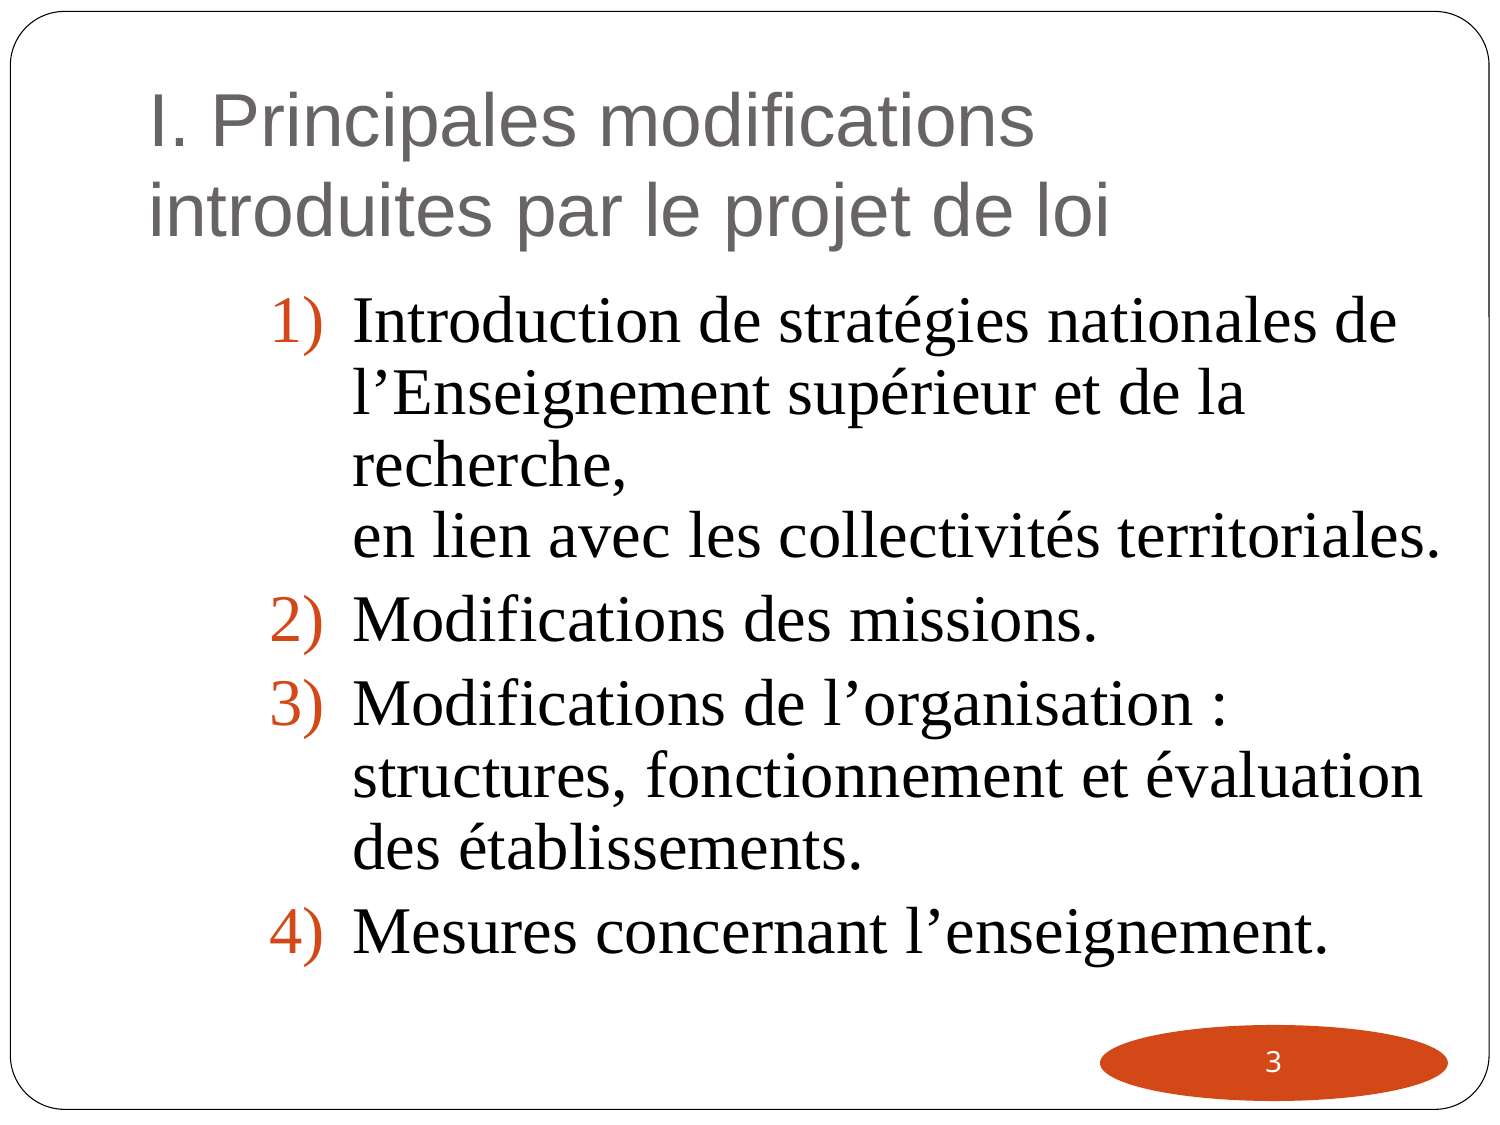

I. Principales modifications
introduites par le projet de loi
Introduction de stratégies nationales de l’Enseignement supérieur et de la recherche,
en lien avec les collectivités territoriales.
Modifications des missions.
Modifications de l’organisation : structures, fonctionnement et évaluation des établissements.
Mesures concernant l’enseignement.